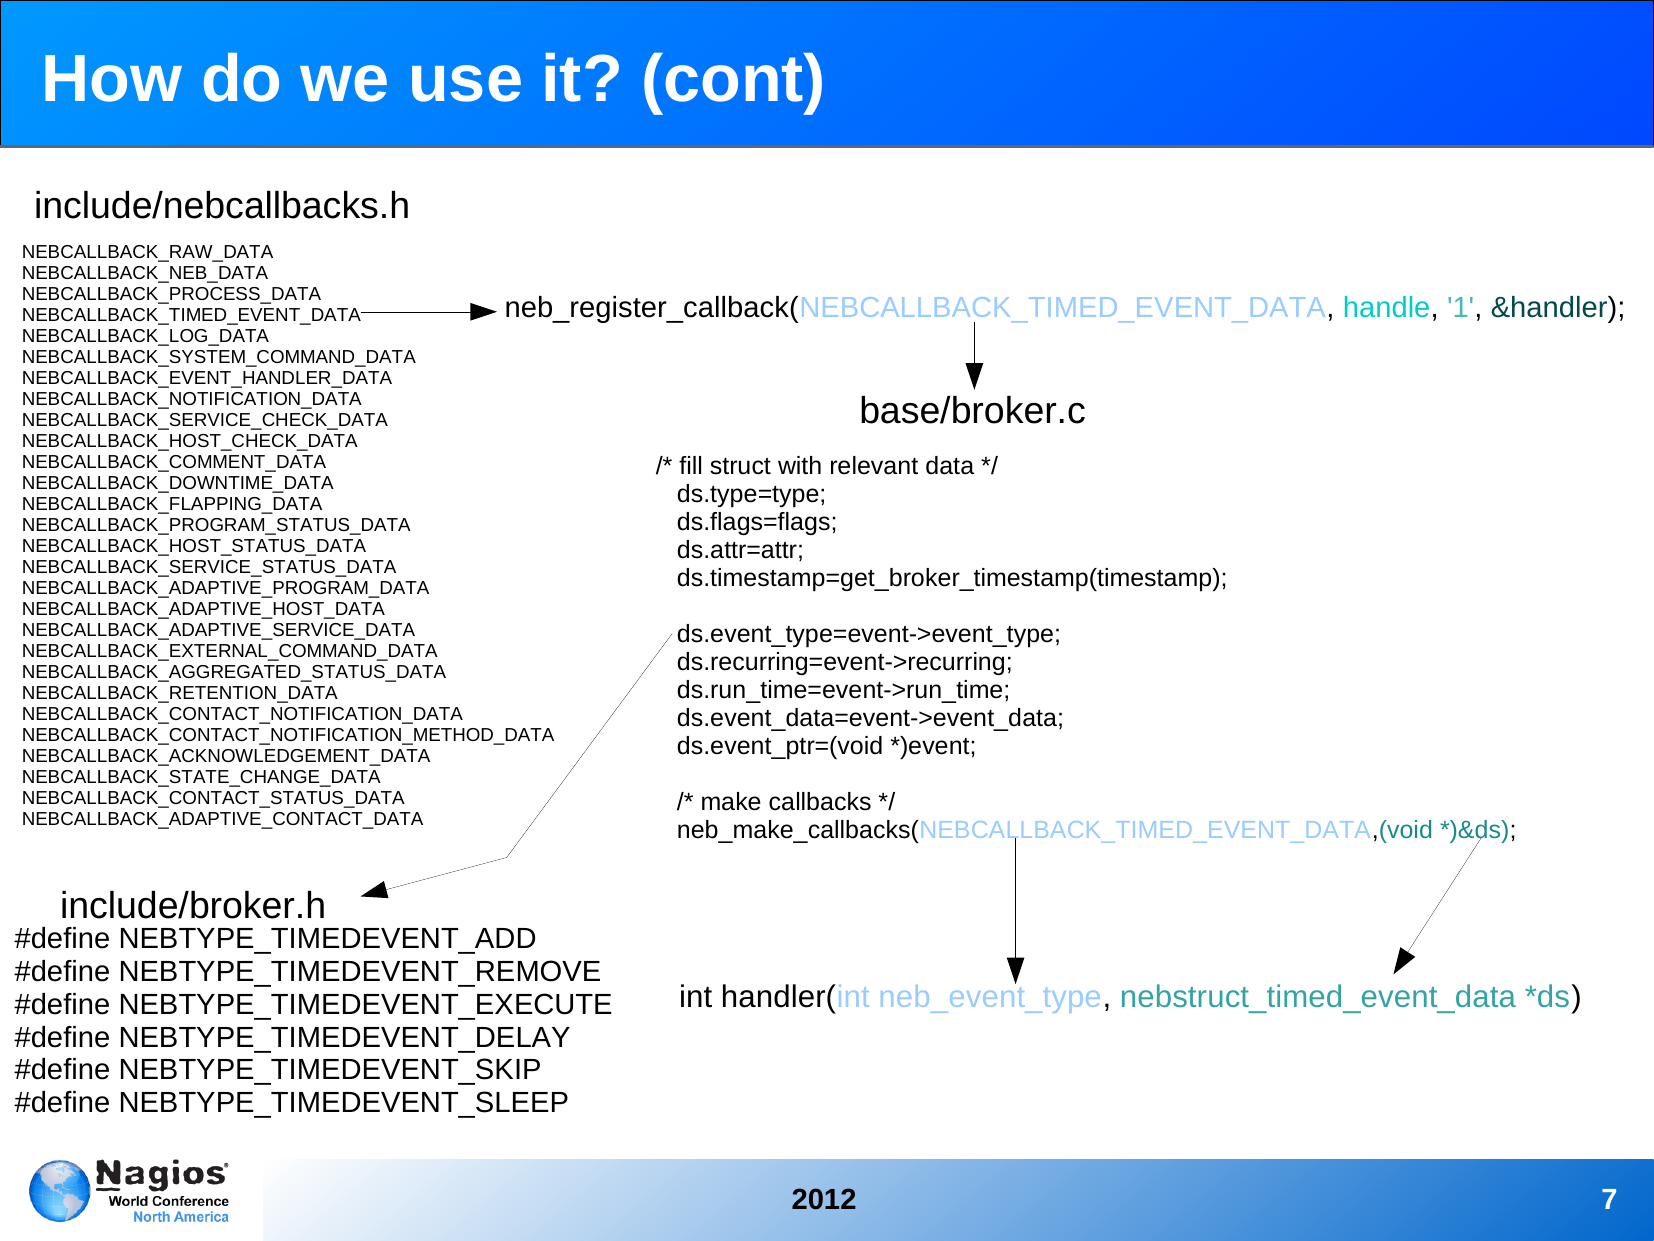

# How do we use it? (cont)
include/nebcallbacks.h
NEBCALLBACK_RAW_DATA
NEBCALLBACK_NEB_DATA
NEBCALLBACK_PROCESS_DATA
NEBCALLBACK_TIMED_EVENT_DATA
NEBCALLBACK_LOG_DATA
NEBCALLBACK_SYSTEM_COMMAND_DATA
NEBCALLBACK_EVENT_HANDLER_DATA
NEBCALLBACK_NOTIFICATION_DATA
NEBCALLBACK_SERVICE_CHECK_DATA
NEBCALLBACK_HOST_CHECK_DATA
NEBCALLBACK_COMMENT_DATA
NEBCALLBACK_DOWNTIME_DATA
NEBCALLBACK_FLAPPING_DATA
NEBCALLBACK_PROGRAM_STATUS_DATA
NEBCALLBACK_HOST_STATUS_DATA
NEBCALLBACK_SERVICE_STATUS_DATA
NEBCALLBACK_ADAPTIVE_PROGRAM_DATA
NEBCALLBACK_ADAPTIVE_HOST_DATA
NEBCALLBACK_ADAPTIVE_SERVICE_DATA
NEBCALLBACK_EXTERNAL_COMMAND_DATA
NEBCALLBACK_AGGREGATED_STATUS_DATA
NEBCALLBACK_RETENTION_DATA
NEBCALLBACK_CONTACT_NOTIFICATION_DATA
NEBCALLBACK_CONTACT_NOTIFICATION_METHOD_DATA
NEBCALLBACK_ACKNOWLEDGEMENT_DATA
NEBCALLBACK_STATE_CHANGE_DATA
NEBCALLBACK_CONTACT_STATUS_DATA
NEBCALLBACK_ADAPTIVE_CONTACT_DATA
neb_register_callback(NEBCALLBACK_TIMED_EVENT_DATA, handle, '1', &handler);
base/broker.c
/* fill struct with relevant data */
 ds.type=type;
 ds.flags=flags;
 ds.attr=attr;
 ds.timestamp=get_broker_timestamp(timestamp);
 ds.event_type=event->event_type;
 ds.recurring=event->recurring;
 ds.run_time=event->run_time;
 ds.event_data=event->event_data;
 ds.event_ptr=(void *)event;
 /* make callbacks */
 neb_make_callbacks(NEBCALLBACK_TIMED_EVENT_DATA,(void *)&ds);
include/broker.h
#define NEBTYPE_TIMEDEVENT_ADD
#define NEBTYPE_TIMEDEVENT_REMOVE
#define NEBTYPE_TIMEDEVENT_EXECUTE
#define NEBTYPE_TIMEDEVENT_DELAY
#define NEBTYPE_TIMEDEVENT_SKIP
#define NEBTYPE_TIMEDEVENT_SLEEP
int handler(int neb_event_type, nebstruct_timed_event_data *ds)
2011
7